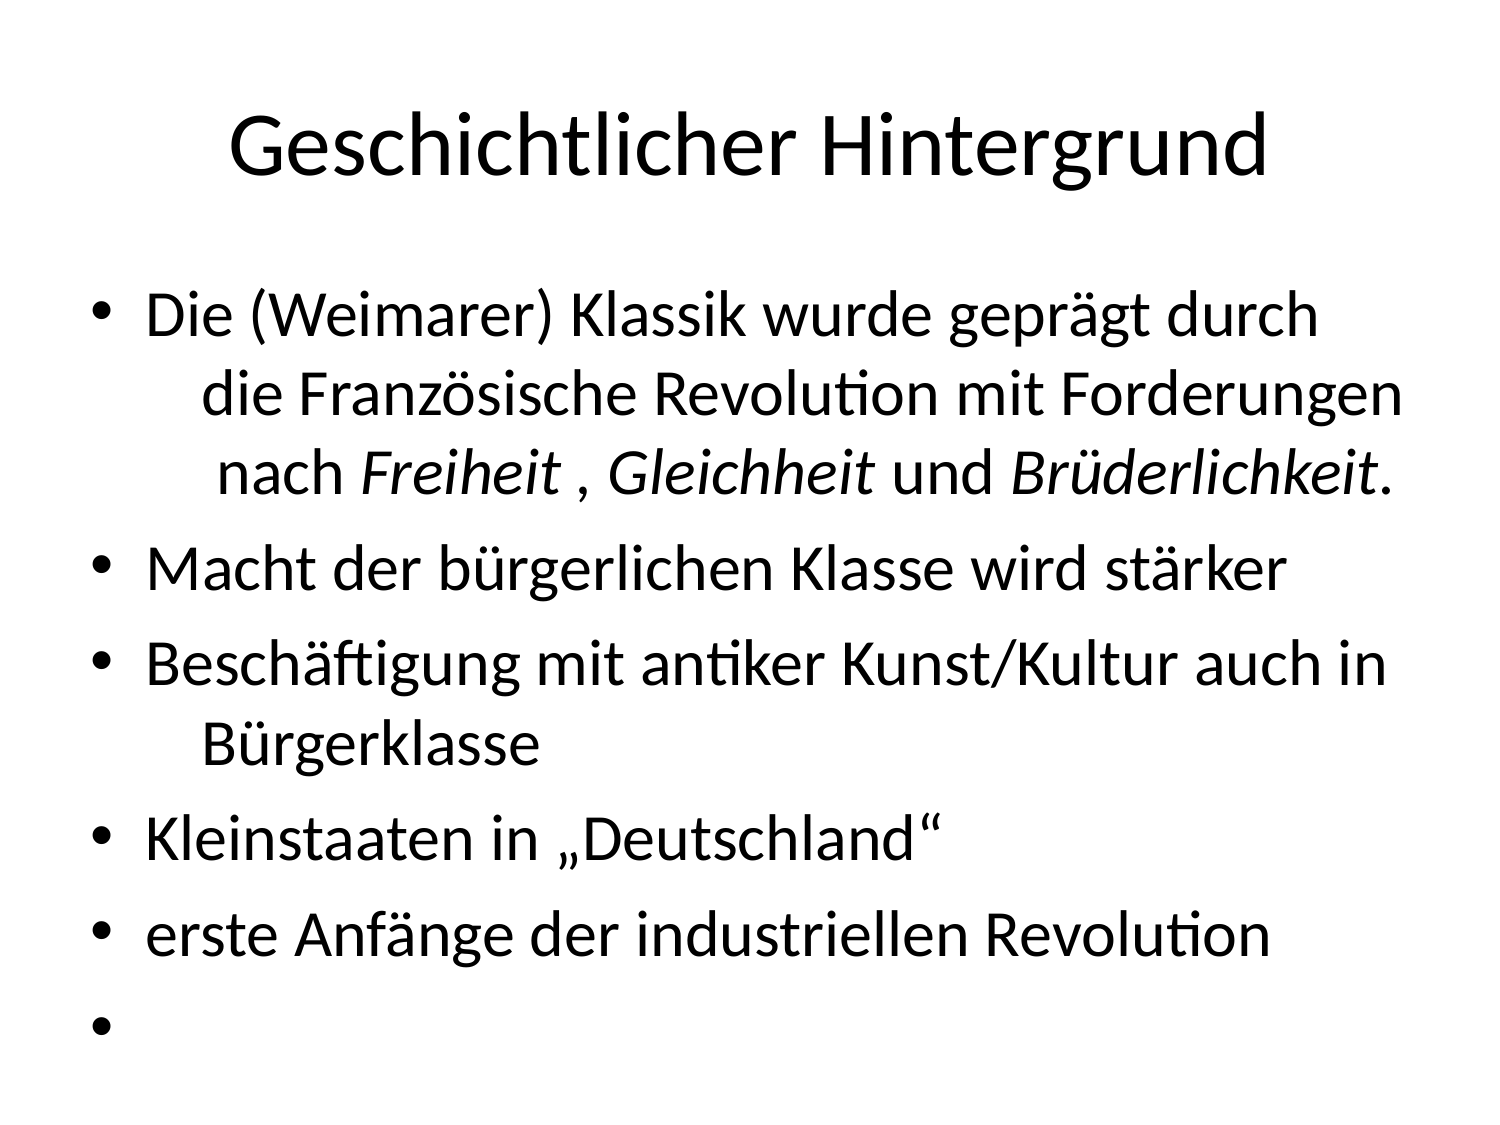

# Geschichtlicher Hintergrund
Die (Weimarer) Klassik wurde geprägt durch die Französische Revolution mit Forderungen nach Freiheit , Gleichheit und Brüderlichkeit.
Macht der bürgerlichen Klasse wird stärker
Beschäftigung mit antiker Kunst/Kultur auch in Bürgerklasse
Kleinstaaten in „Deutschland“
erste Anfänge der industriellen Revolution